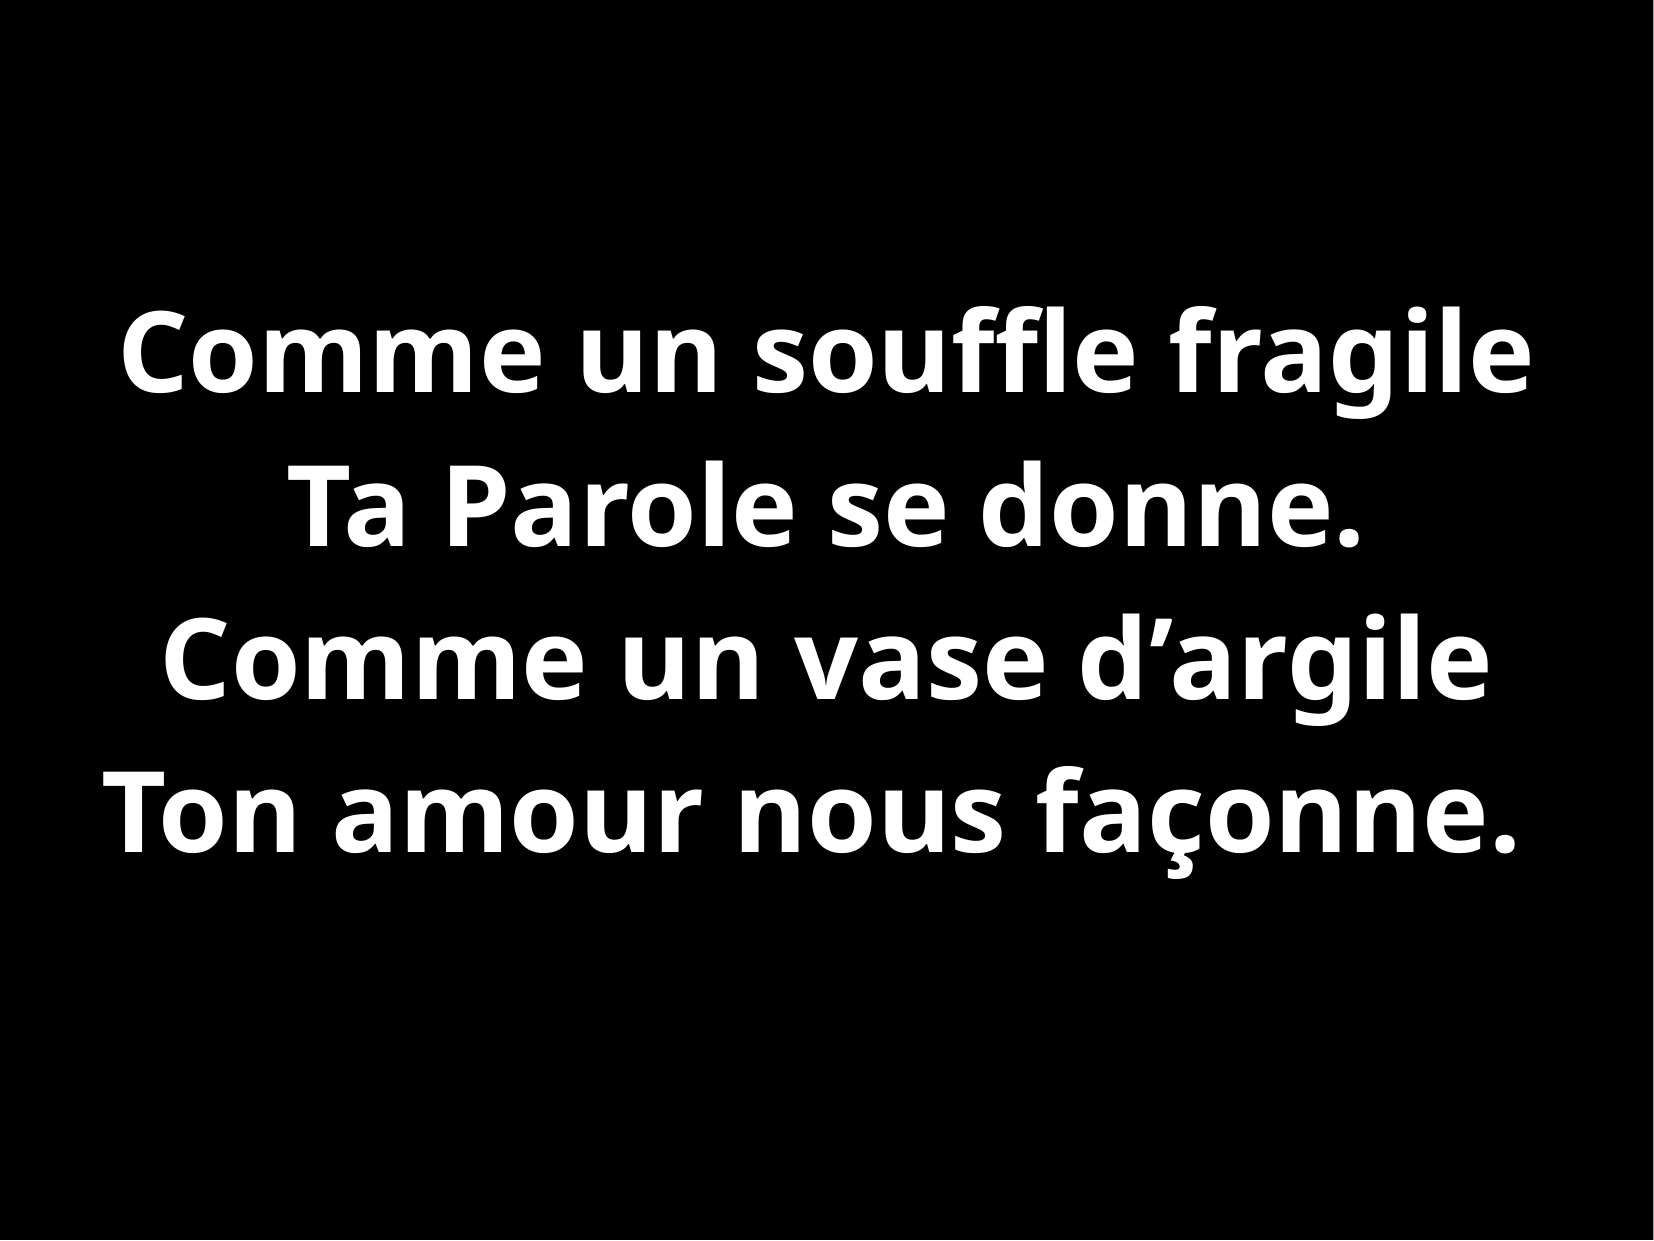

# Comme un souffle fragile
Ta Parole se donne.
Comme un vase d’argile
Ton amour nous façonne.